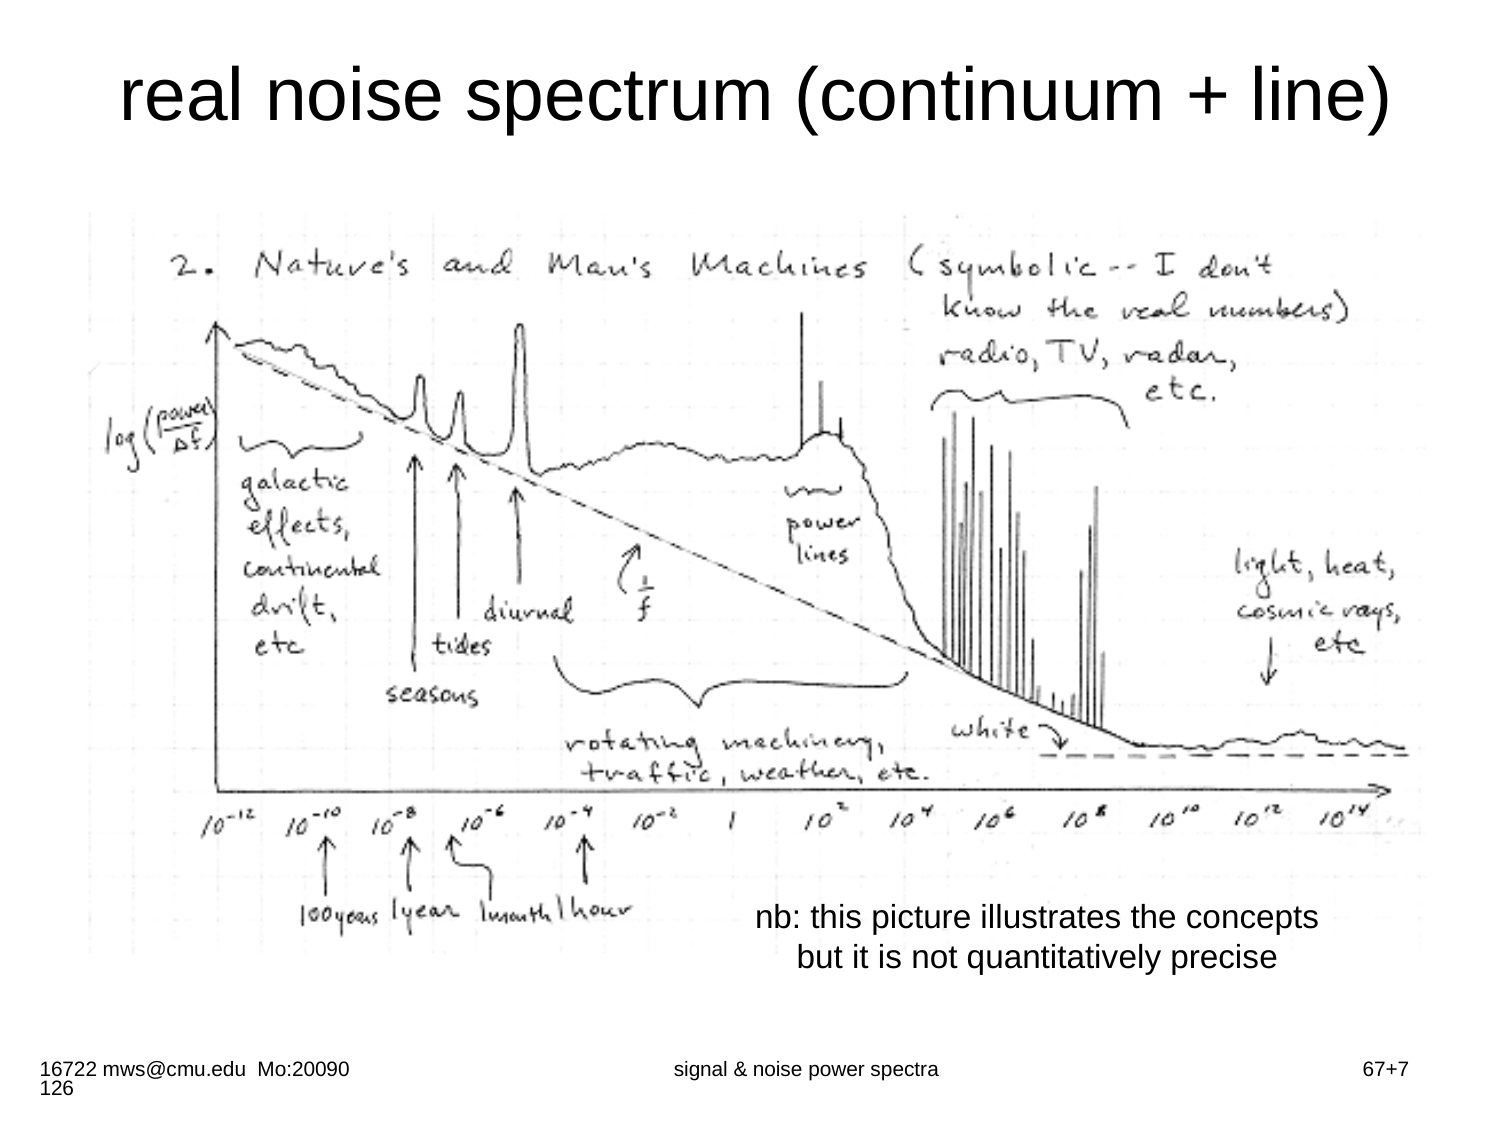

real noise spectrum (continuum + line)
nb: this picture illustrates the concepts
but it is not quantitatively precise
16722 mws@cmu.edu Mo:20090126
signal & noise power spectra
7